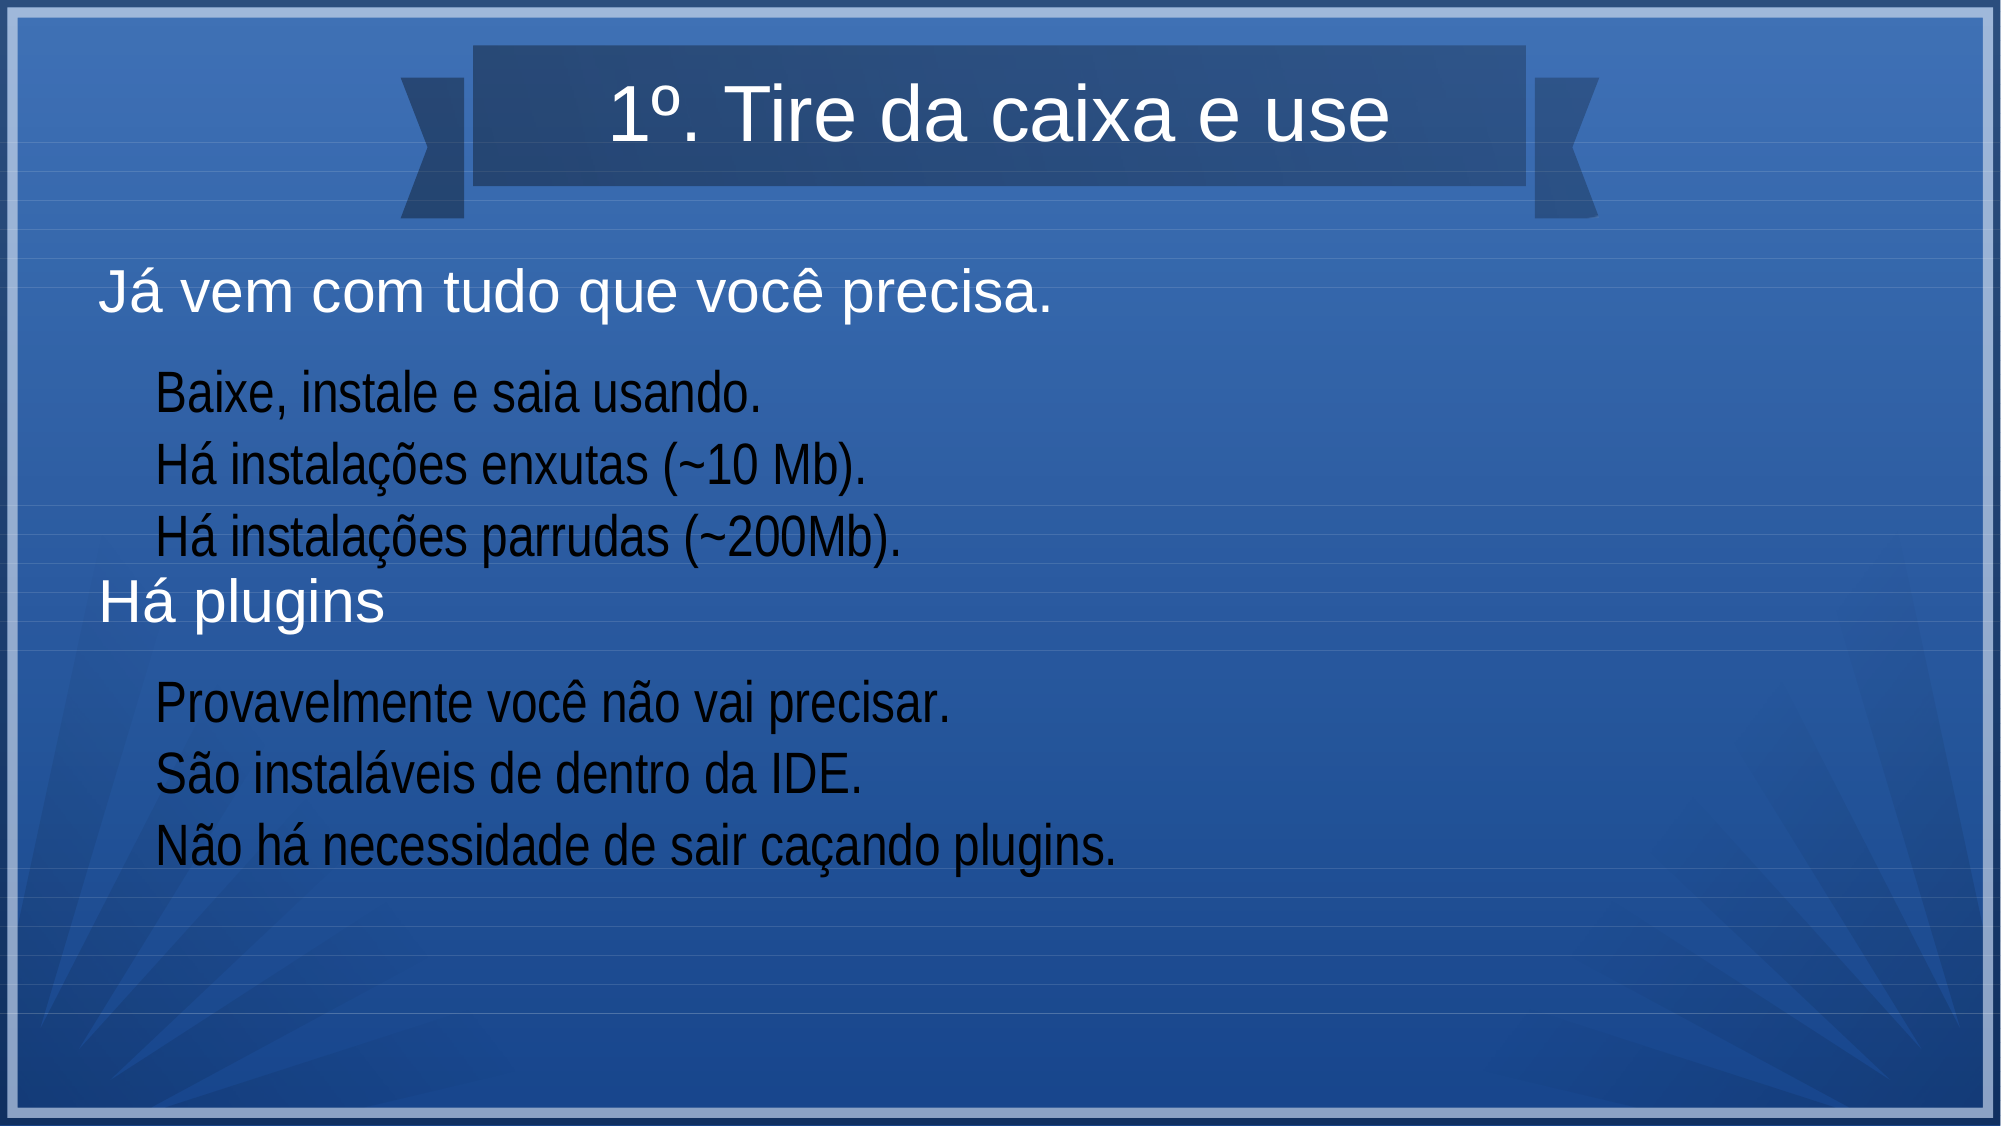

# 1º. Tire da caixa e use
Já vem com tudo que você precisa.
Baixe, instale e saia usando.
Há instalações enxutas (~10 Mb).
Há instalações parrudas (~200Mb).
Há plugins
Provavelmente você não vai precisar.
São instaláveis de dentro da IDE.
Não há necessidade de sair caçando plugins.